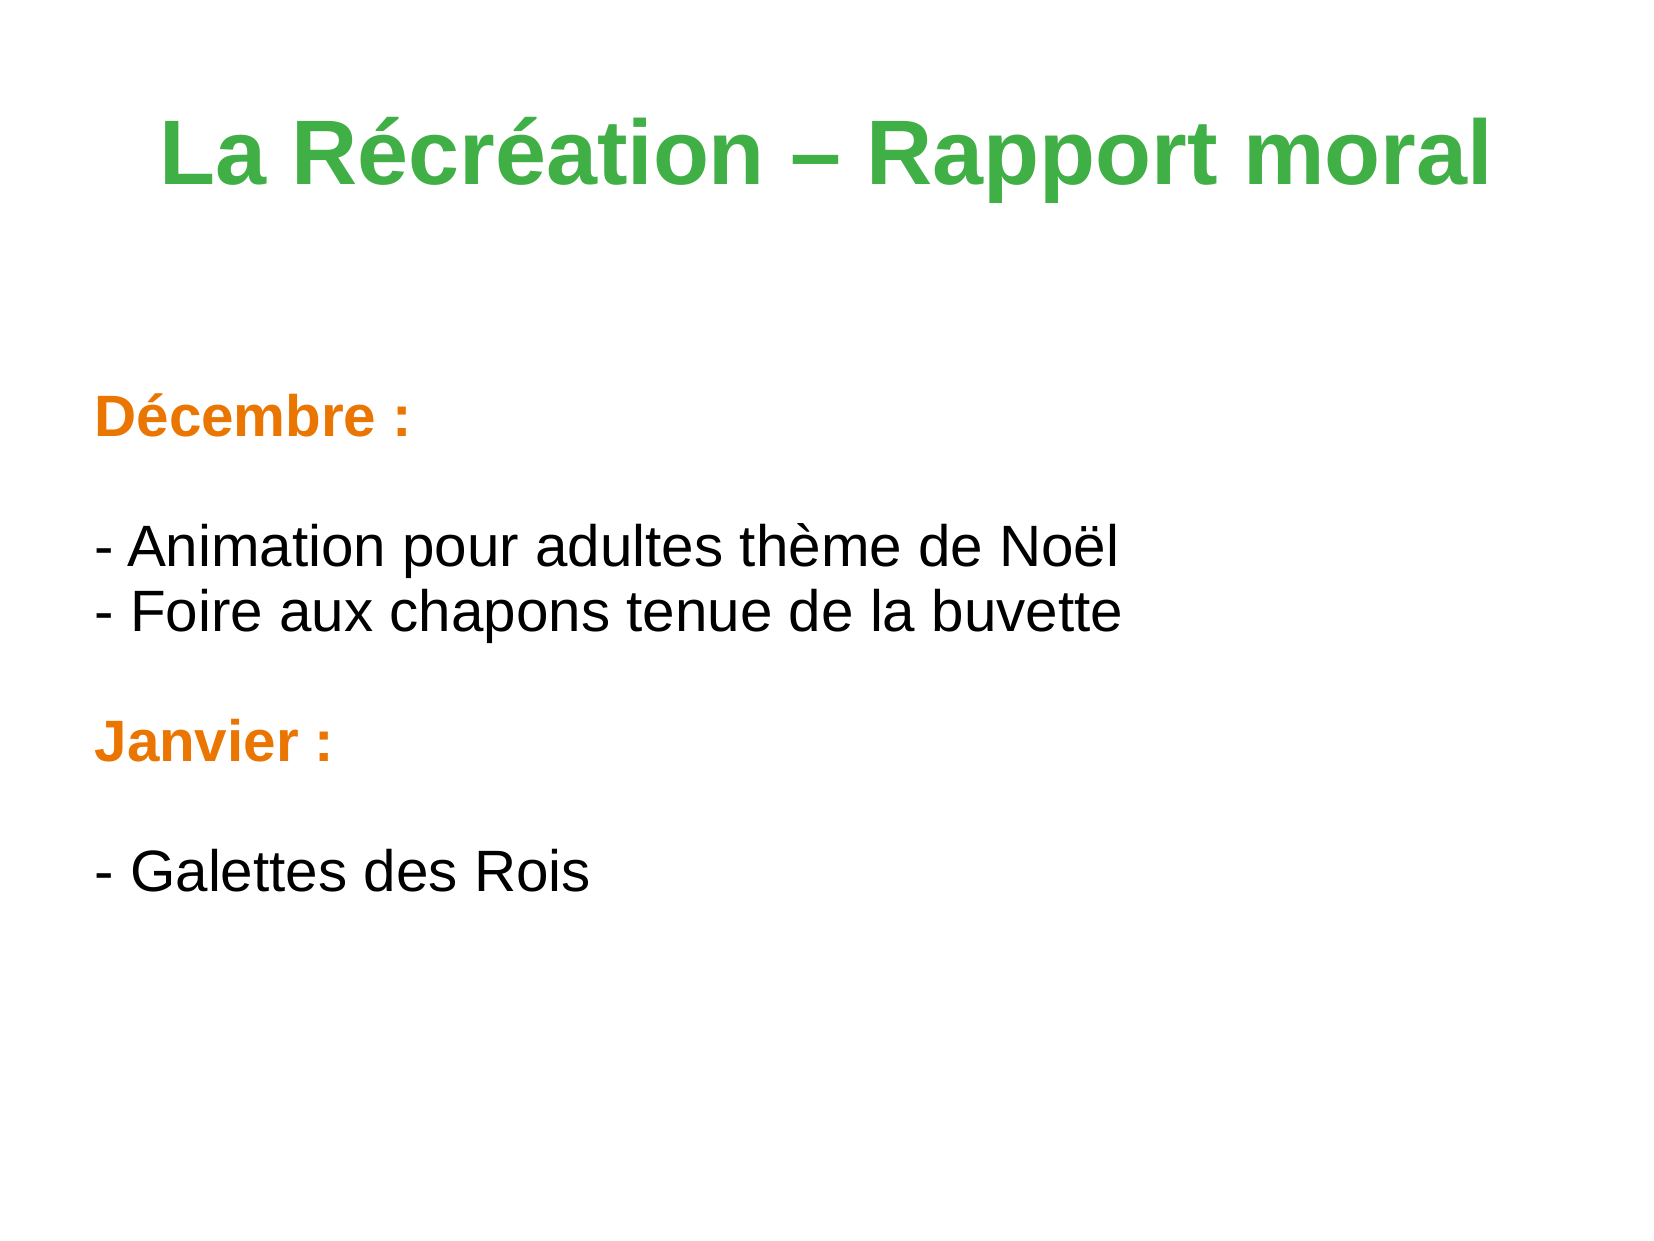

La Récréation – Rapport moral
# Décembre :
- Animation pour adultes thème de Noël
- Foire aux chapons tenue de la buvette
Janvier :
- Galettes des Rois